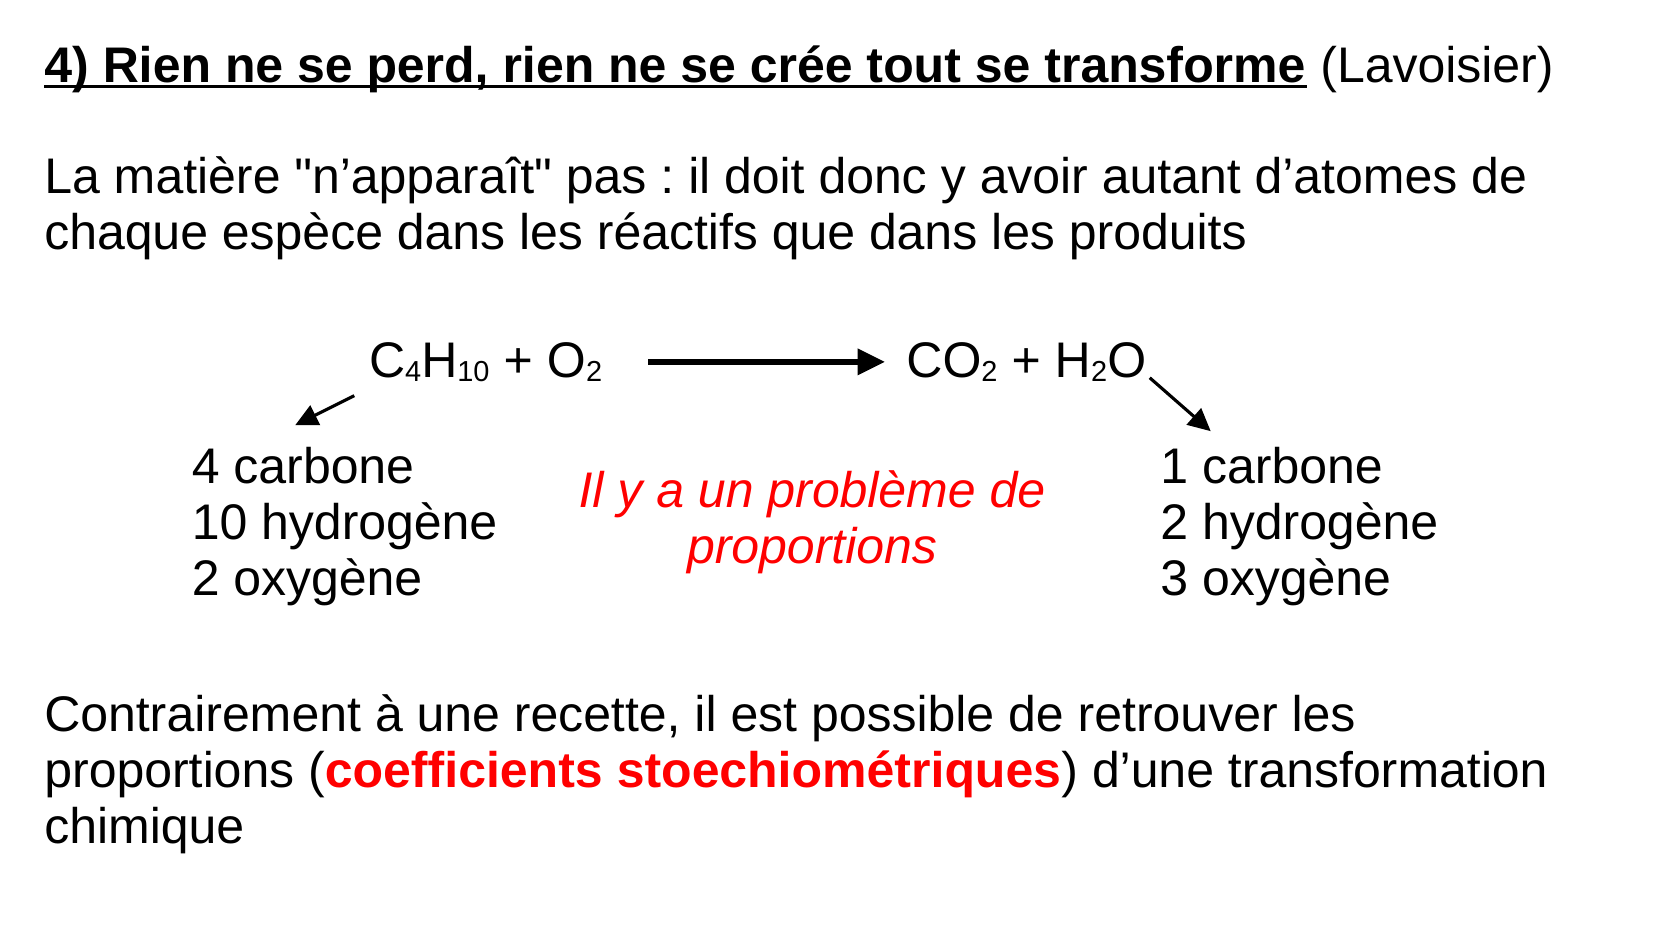

4) Rien ne se perd, rien ne se crée tout se transforme (Lavoisier)
La matière "n’apparaît" pas : il doit donc y avoir autant d’atomes de chaque espèce dans les réactifs que dans les produits
C4H10 + O2
CO2 + H2O
4 carbone
10 hydrogène
2 oxygène
1 carbone
2 hydrogène
3 oxygène
Il y a un problème de proportions
Contrairement à une recette, il est possible de retrouver les proportions (coefficients stoechiométriques) d’une transformation chimique